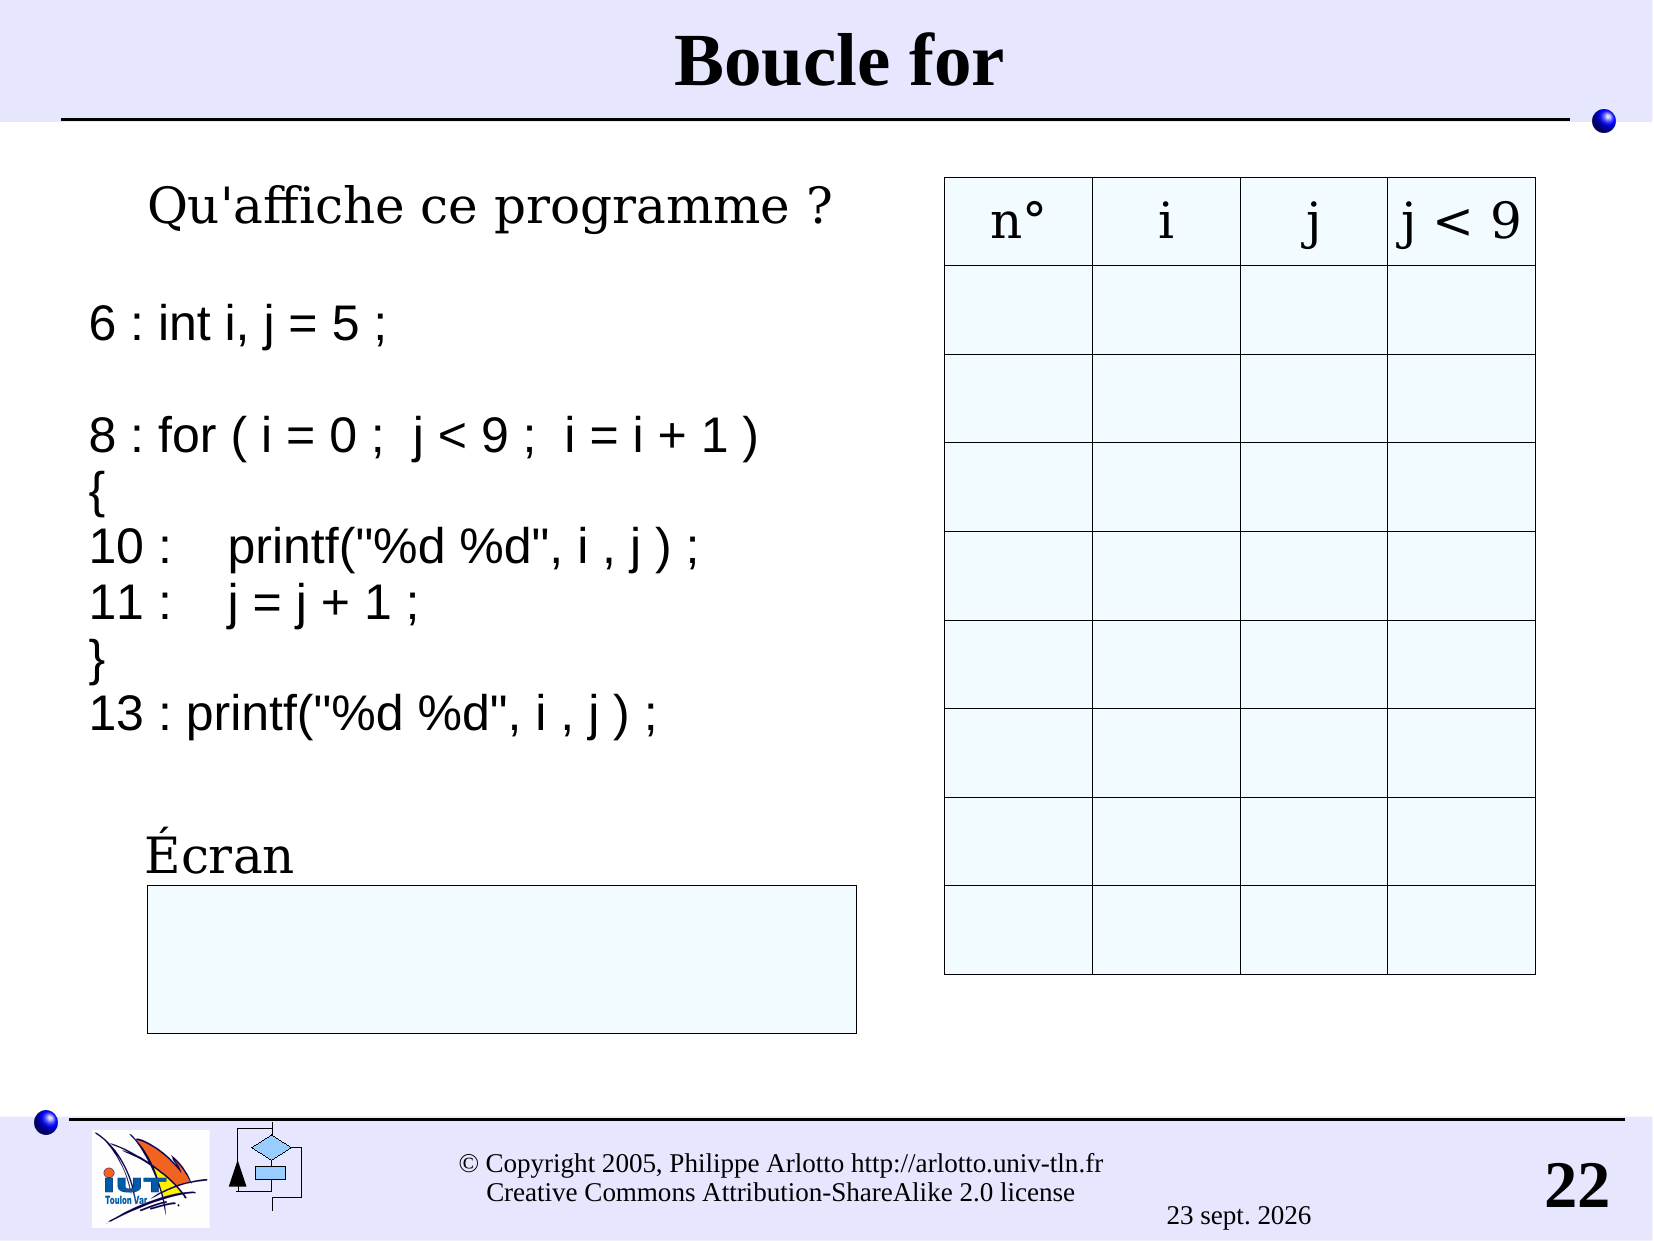

# Boucle for
Qu'affiche ce programme ?
n°
i
j
j < 9
6 : int i, j = 5 ;
8 : for ( i = 0 ; j < 9 ; i = i + 1 )
{
10 : printf("%d %d", i , j ) ;
11 : j = j + 1 ;
}
13 : printf("%d %d", i , j ) ;
Écran